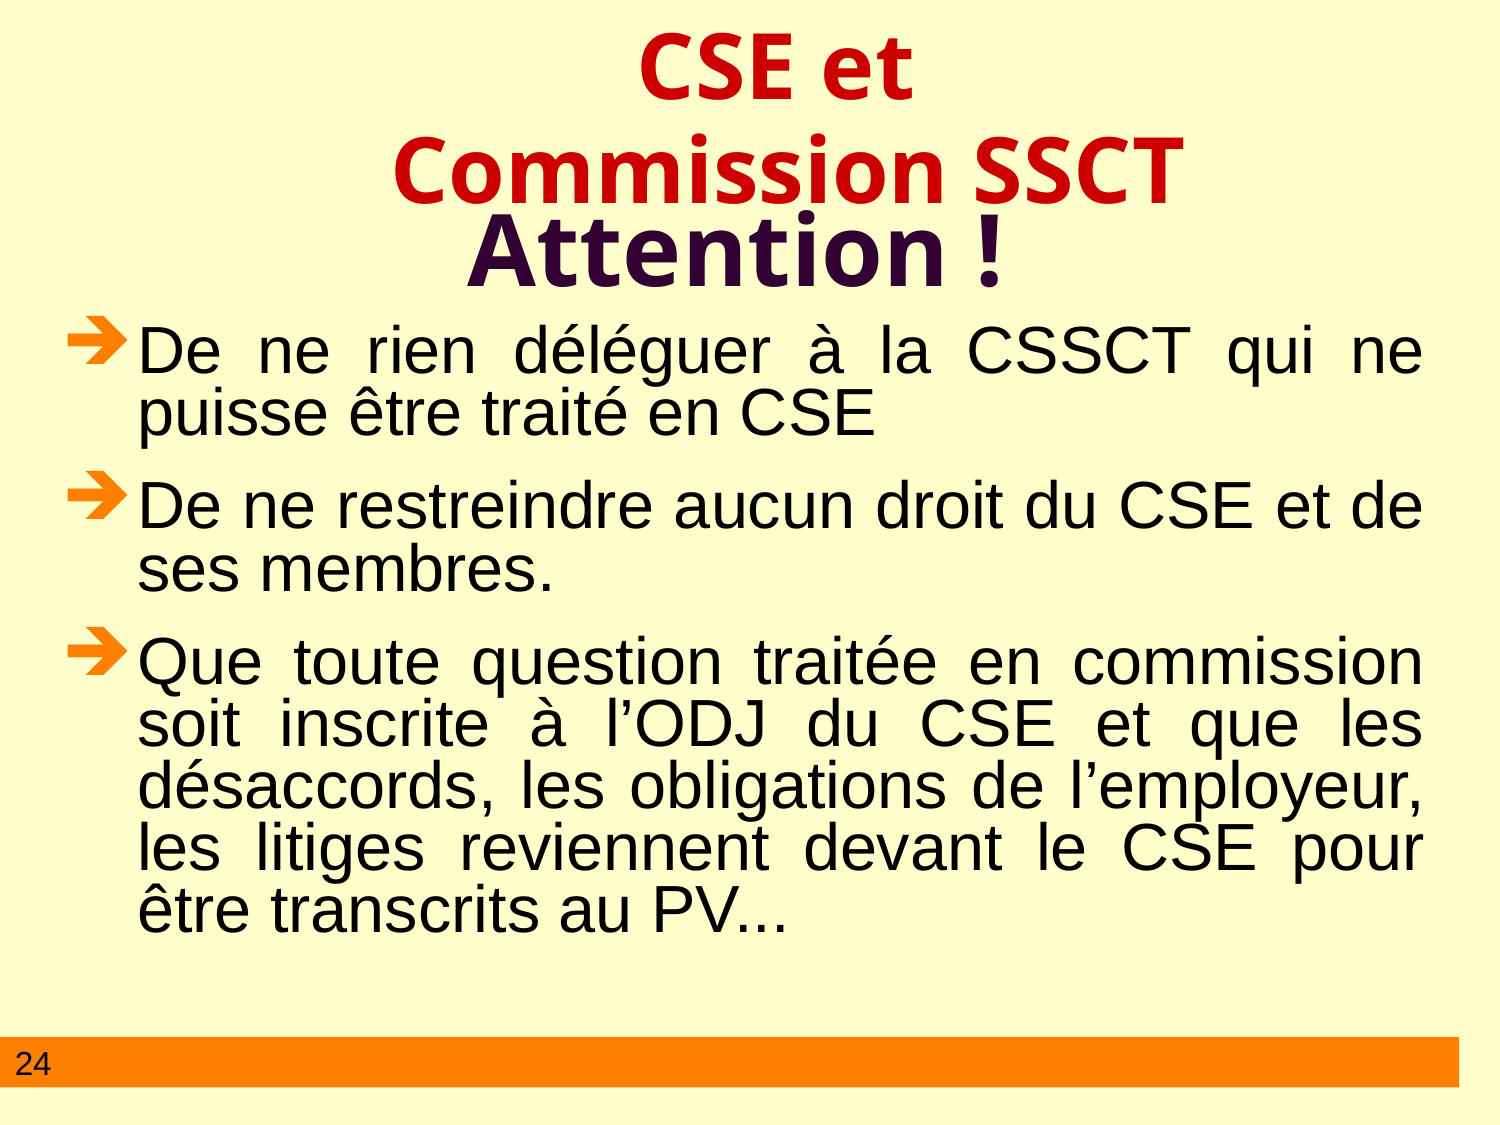

CSE et
Commission SSCT
Attention !
# De ne rien déléguer à la CSSCT qui ne puisse être traité en CSE
De ne restreindre aucun droit du CSE et de ses membres.
Que toute question traitée en commission soit inscrite à l’ODJ du CSE et que les désaccords, les obligations de l’employeur, les litiges reviennent devant le CSE pour être transcrits au PV...